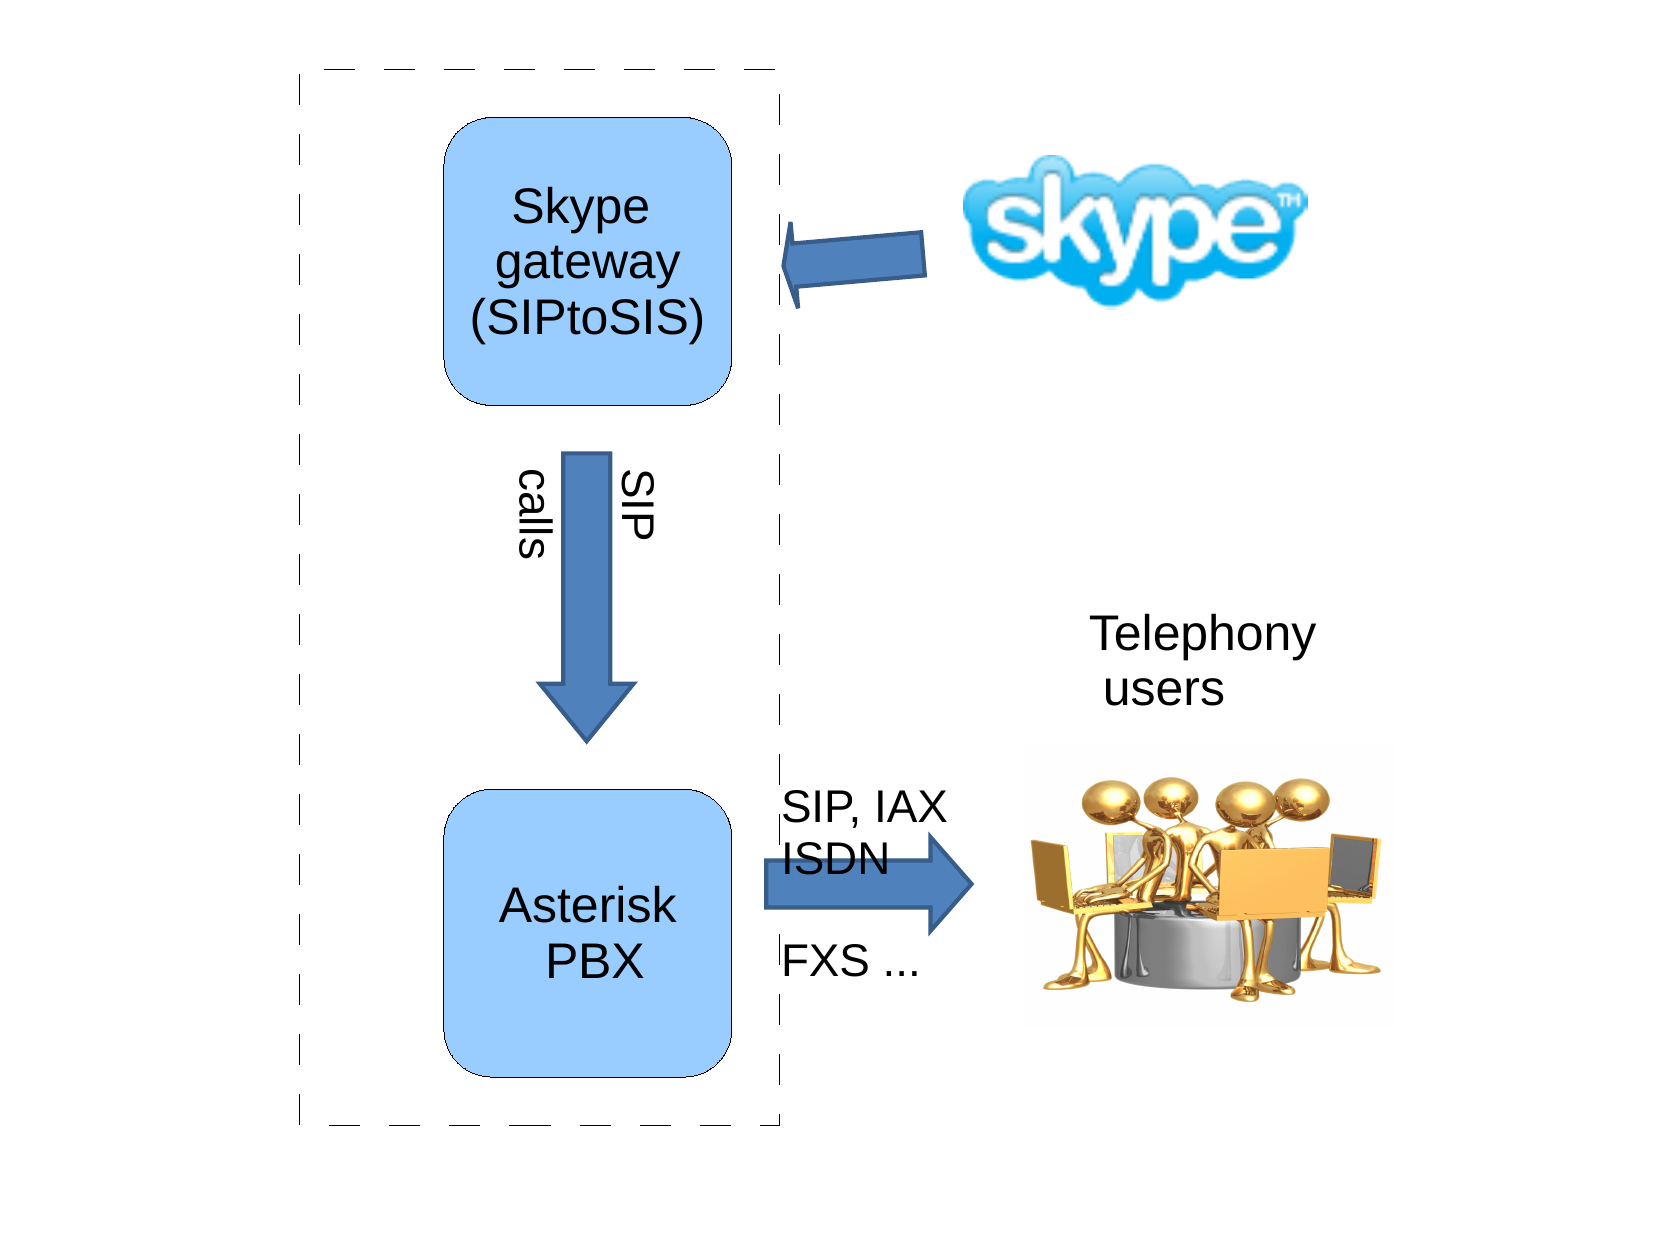

Skype
gateway
(SIPtoSIS)
SIP
calls
Telephony
 users
Asterisk
 PBX
SIP, IAX
ISDN
FXS ...